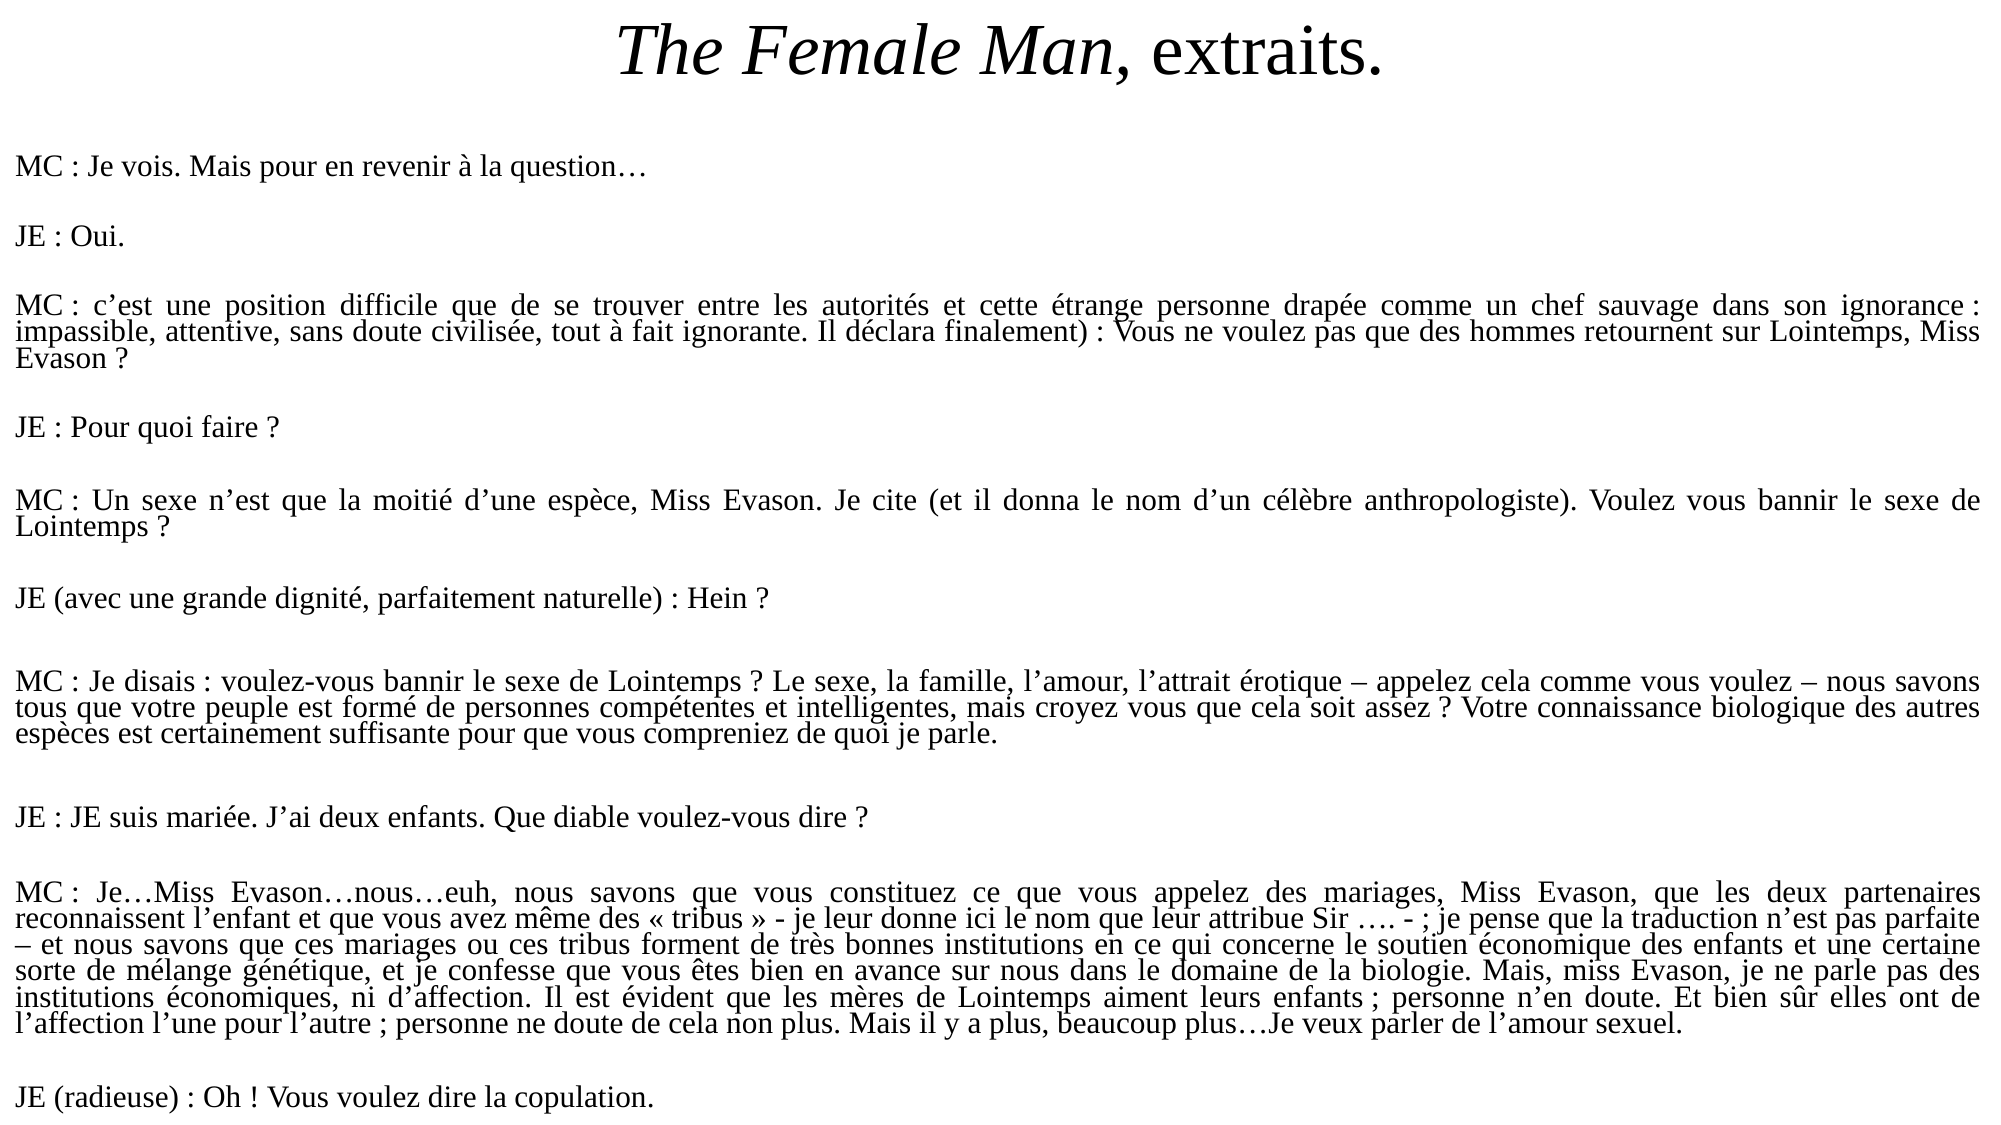

# The Female Man, extraits.
MC : Je vois. Mais pour en revenir à la question…
JE : Oui.
MC : c’est une position difficile que de se trouver entre les autorités et cette étrange personne drapée comme un chef sauvage dans son ignorance : impassible, attentive, sans doute civilisée, tout à fait ignorante. Il déclara finalement) : Vous ne voulez pas que des hommes retournent sur Lointemps, Miss Evason ?
JE : Pour quoi faire ?
MC : Un sexe n’est que la moitié d’une espèce, Miss Evason. Je cite (et il donna le nom d’un célèbre anthropologiste). Voulez vous bannir le sexe de Lointemps ?
JE (avec une grande dignité, parfaitement naturelle) : Hein ?
MC : Je disais : voulez-vous bannir le sexe de Lointemps ? Le sexe, la famille, l’amour, l’attrait érotique – appelez cela comme vous voulez – nous savons tous que votre peuple est formé de personnes compétentes et intelligentes, mais croyez vous que cela soit assez ? Votre connaissance biologique des autres espèces est certainement suffisante pour que vous compreniez de quoi je parle.
JE : JE suis mariée. J’ai deux enfants. Que diable voulez-vous dire ?
MC : Je…Miss Evason…nous…euh, nous savons que vous constituez ce que vous appelez des mariages, Miss Evason, que les deux partenaires reconnaissent l’enfant et que vous avez même des « tribus » - je leur donne ici le nom que leur attribue Sir …. - ; je pense que la traduction n’est pas parfaite – et nous savons que ces mariages ou ces tribus forment de très bonnes institutions en ce qui concerne le soutien économique des enfants et une certaine sorte de mélange génétique, et je confesse que vous êtes bien en avance sur nous dans le domaine de la biologie. Mais, miss Evason, je ne parle pas des institutions économiques, ni d’affection. Il est évident que les mères de Lointemps aiment leurs enfants ; personne n’en doute. Et bien sûr elles ont de l’affection l’une pour l’autre ; personne ne doute de cela non plus. Mais il y a plus, beaucoup plus…Je veux parler de l’amour sexuel.
JE (radieuse) : Oh ! Vous voulez dire la copulation.